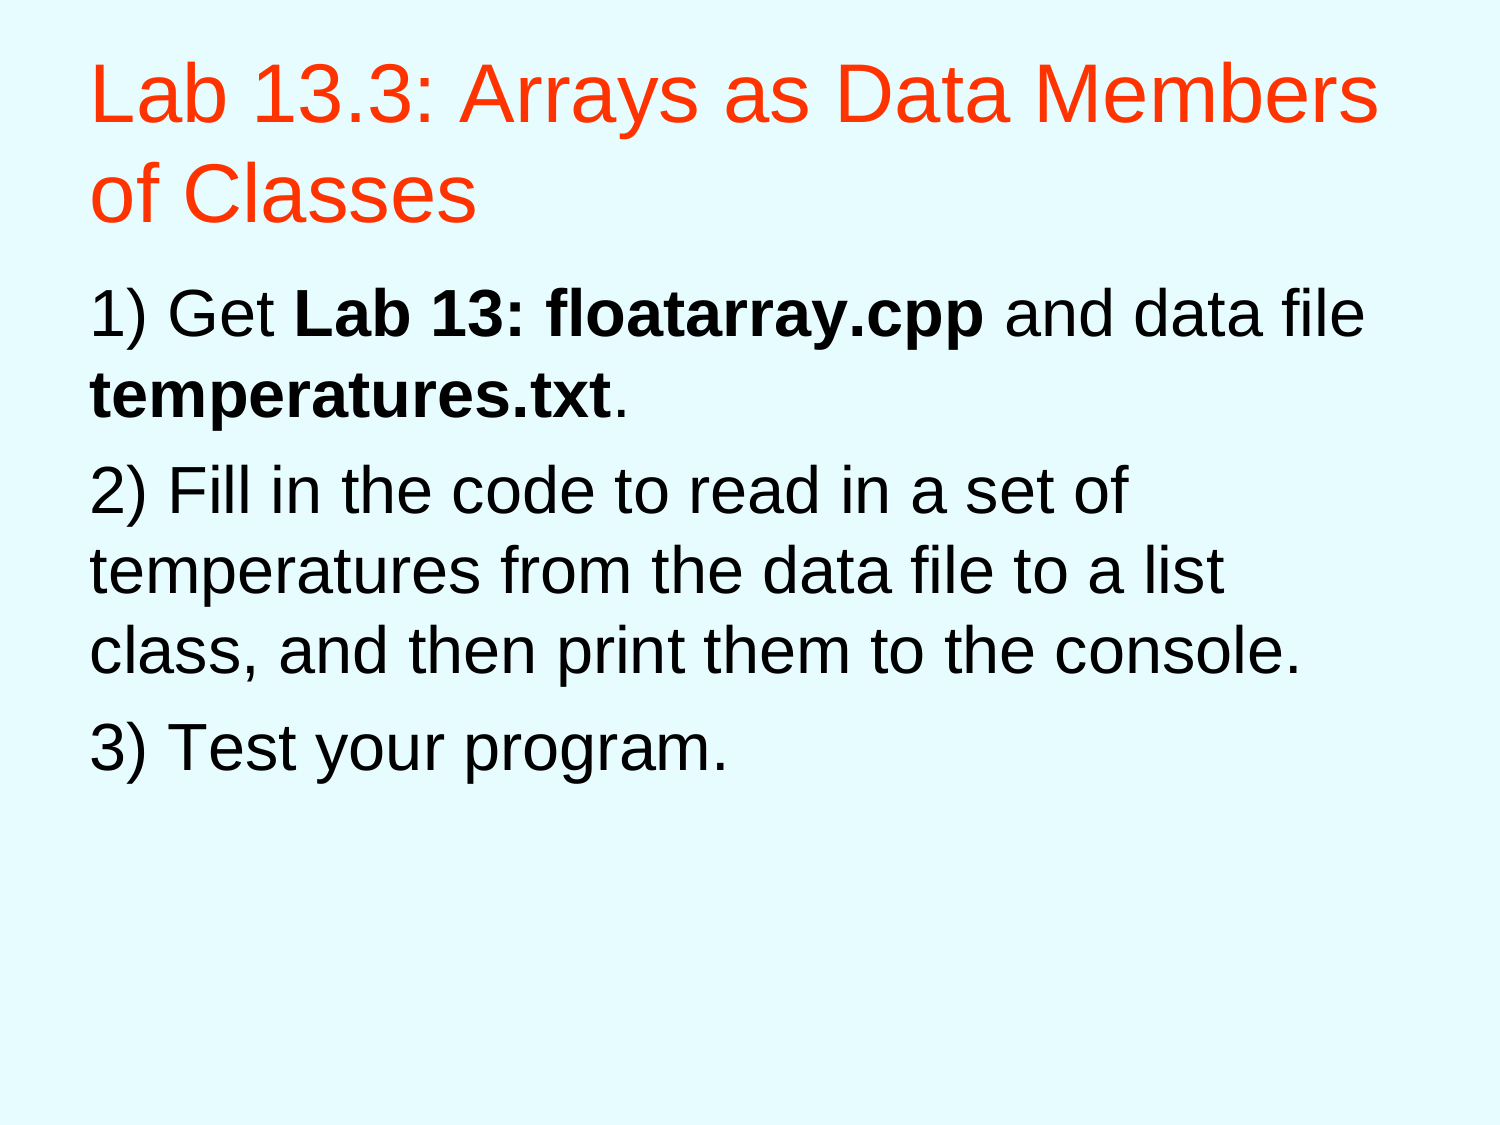

# Lab 13.3: Arrays as Data Members of Classes
 Get Lab 13: floatarray.cpp and data file temperatures.txt.
 Fill in the code to read in a set of temperatures from the data file to a list class, and then print them to the console.
 Test your program.